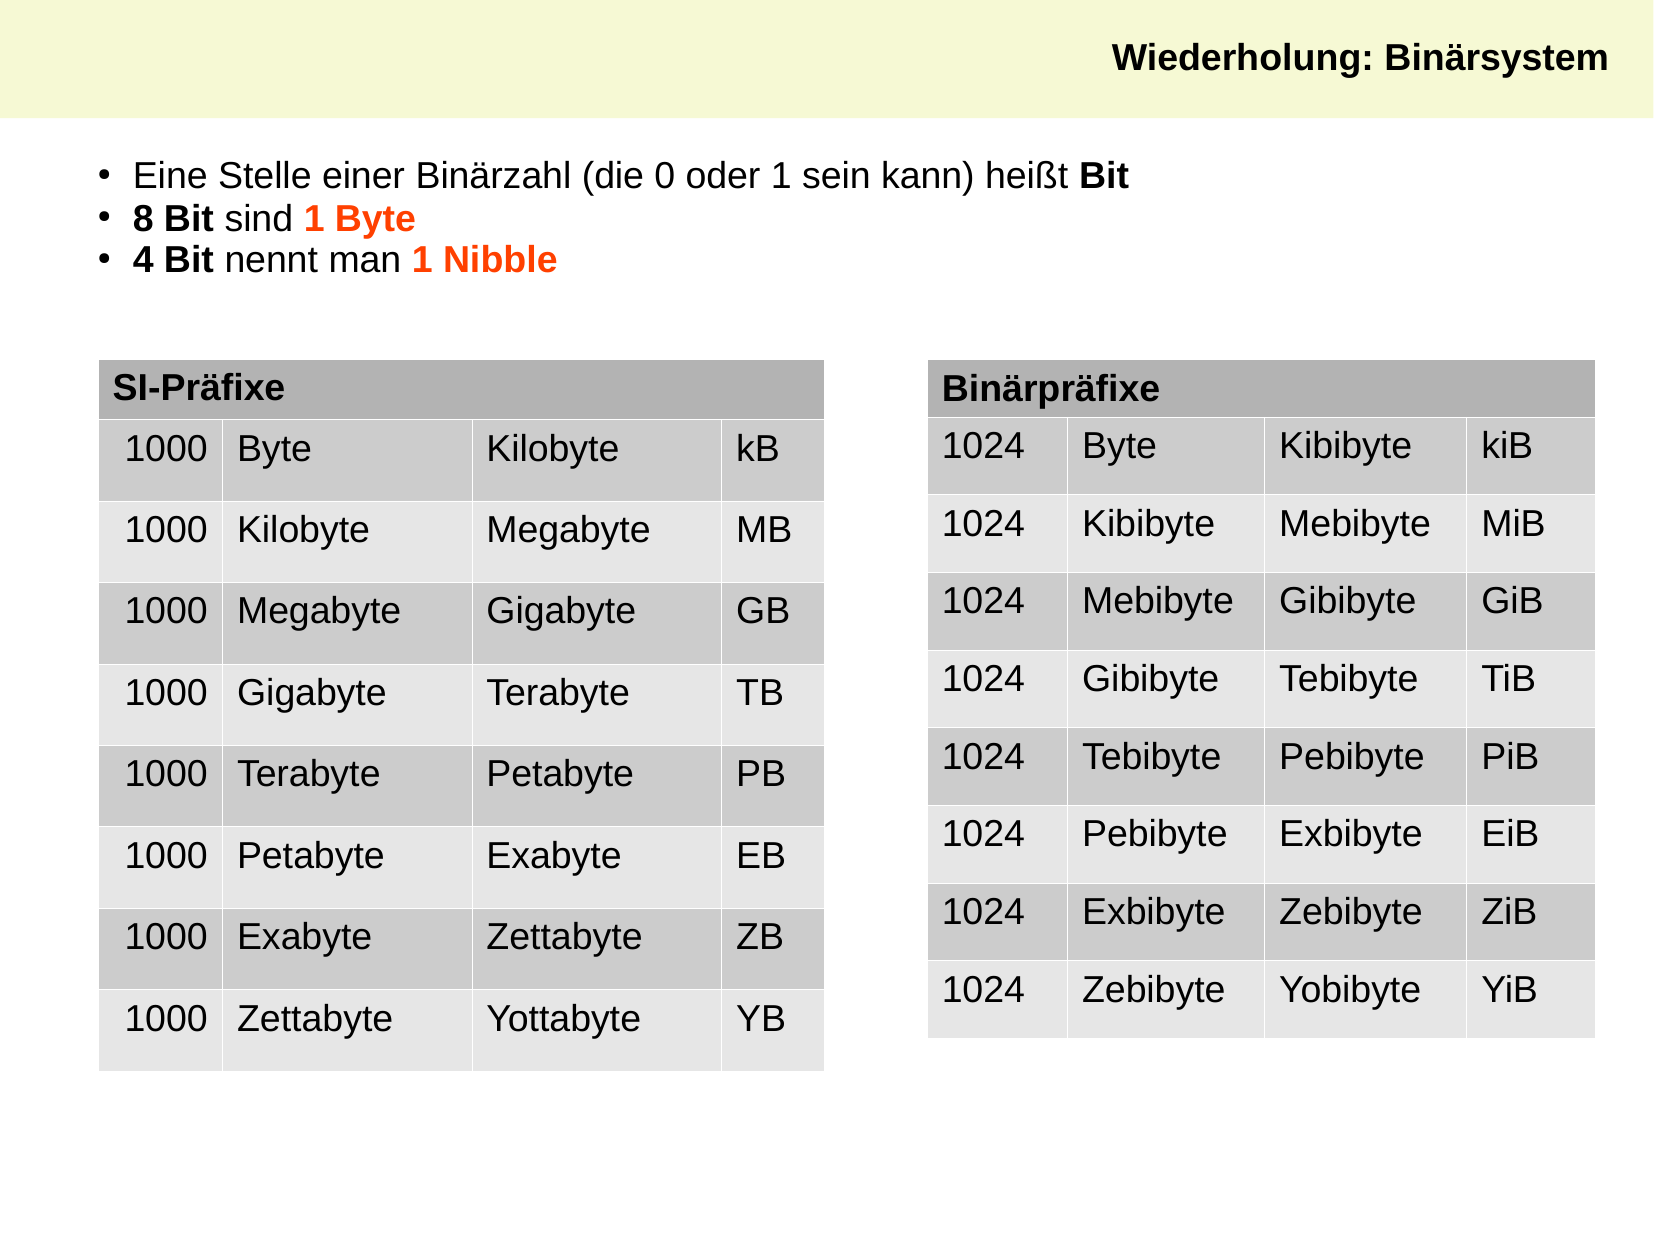

Wiederholung: Binärsystem
Eine Stelle einer Binärzahl (die 0 oder 1 sein kann) heißt Bit
8 Bit sind 1 Byte
4 Bit nennt man 1 Nibble
| SI-Präfixe | | | |
| --- | --- | --- | --- |
| 1000 | Byte | Kilobyte | kB |
| 1000 | Kilobyte | Megabyte | MB |
| 1000 | Megabyte | Gigabyte | GB |
| 1000 | Gigabyte | Terabyte | TB |
| 1000 | Terabyte | Petabyte | PB |
| 1000 | Petabyte | Exabyte | EB |
| 1000 | Exabyte | Zettabyte | ZB |
| 1000 | Zettabyte | Yottabyte | YB |
| Binärpräfixe | | | |
| --- | --- | --- | --- |
| 1024 | Byte | Kibibyte | kiB |
| 1024 | Kibibyte | Mebibyte | MiB |
| 1024 | Mebibyte | Gibibyte | GiB |
| 1024 | Gibibyte | Tebibyte | TiB |
| 1024 | Tebibyte | Pebibyte | PiB |
| 1024 | Pebibyte | Exbibyte | EiB |
| 1024 | Exbibyte | Zebibyte | ZiB |
| 1024 | Zebibyte | Yobibyte | YiB |